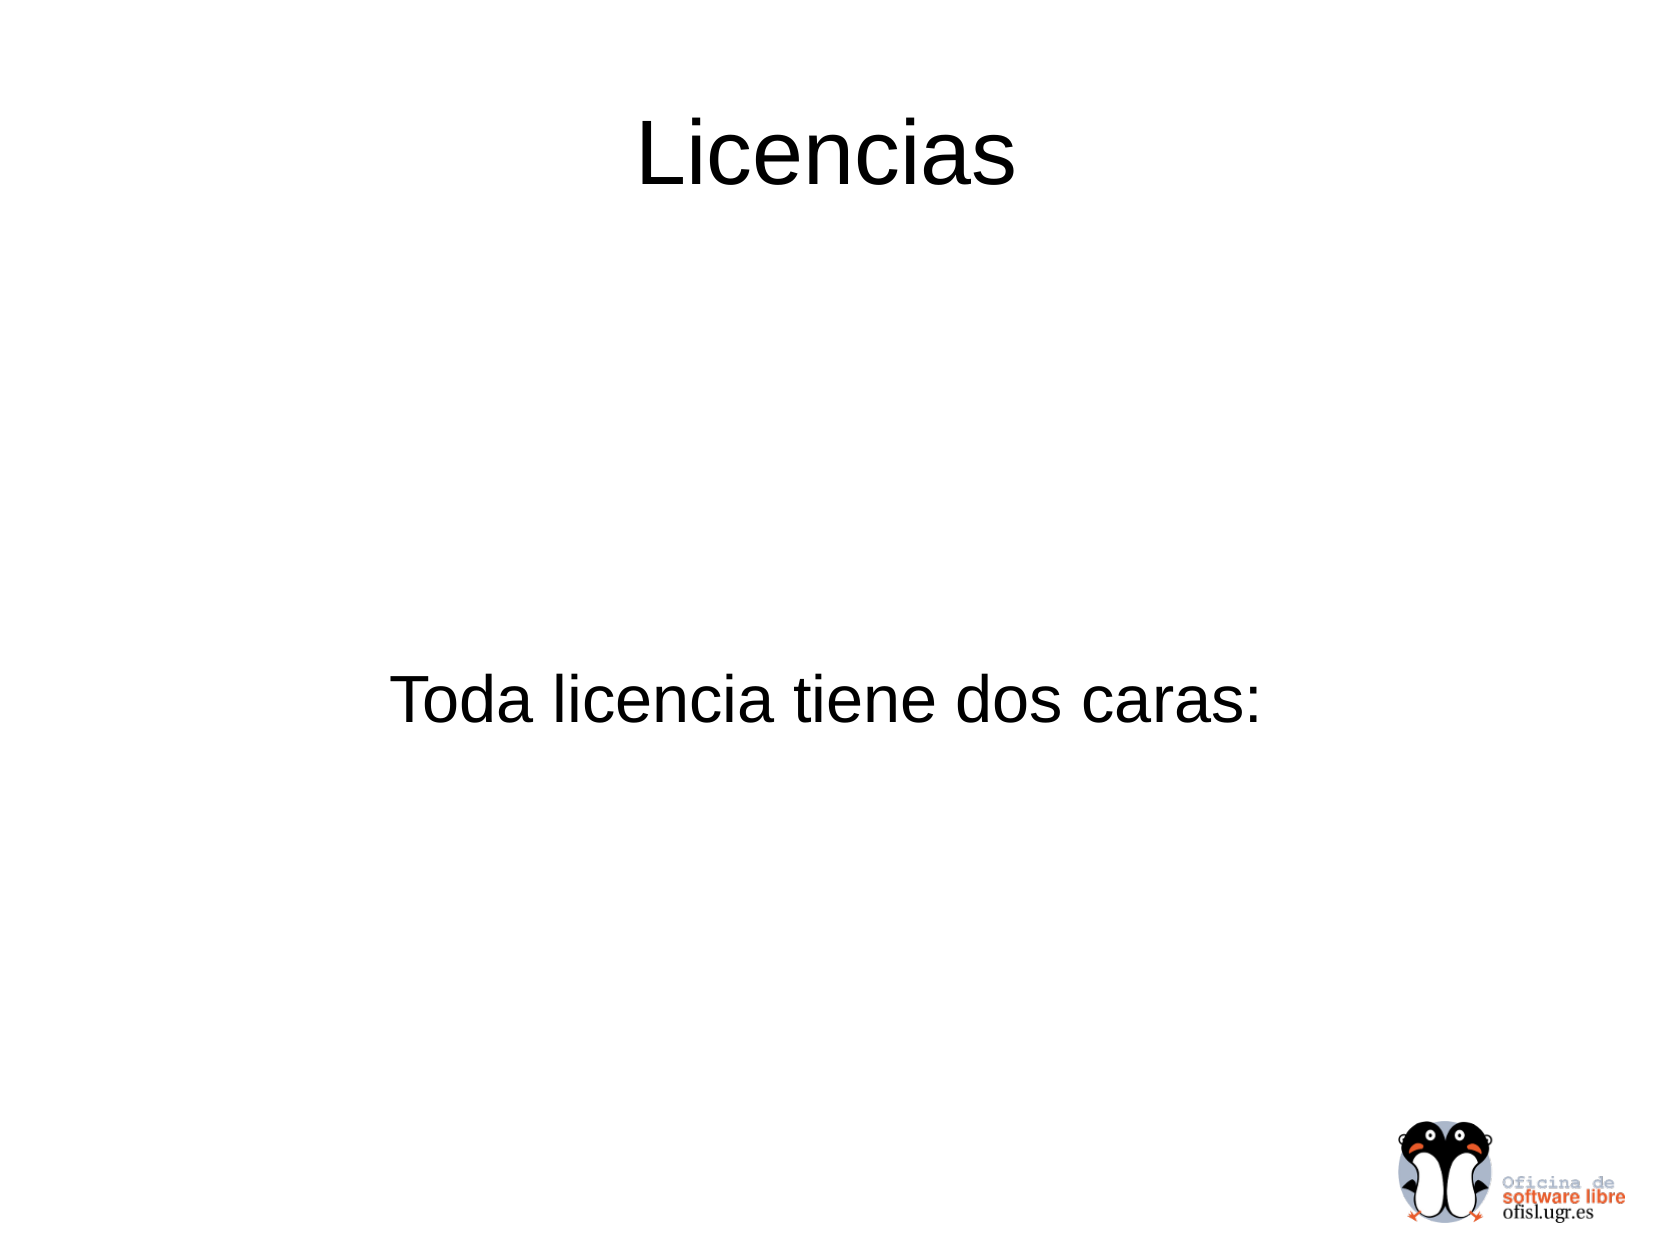

# Licencias
Toda licencia tiene dos caras: